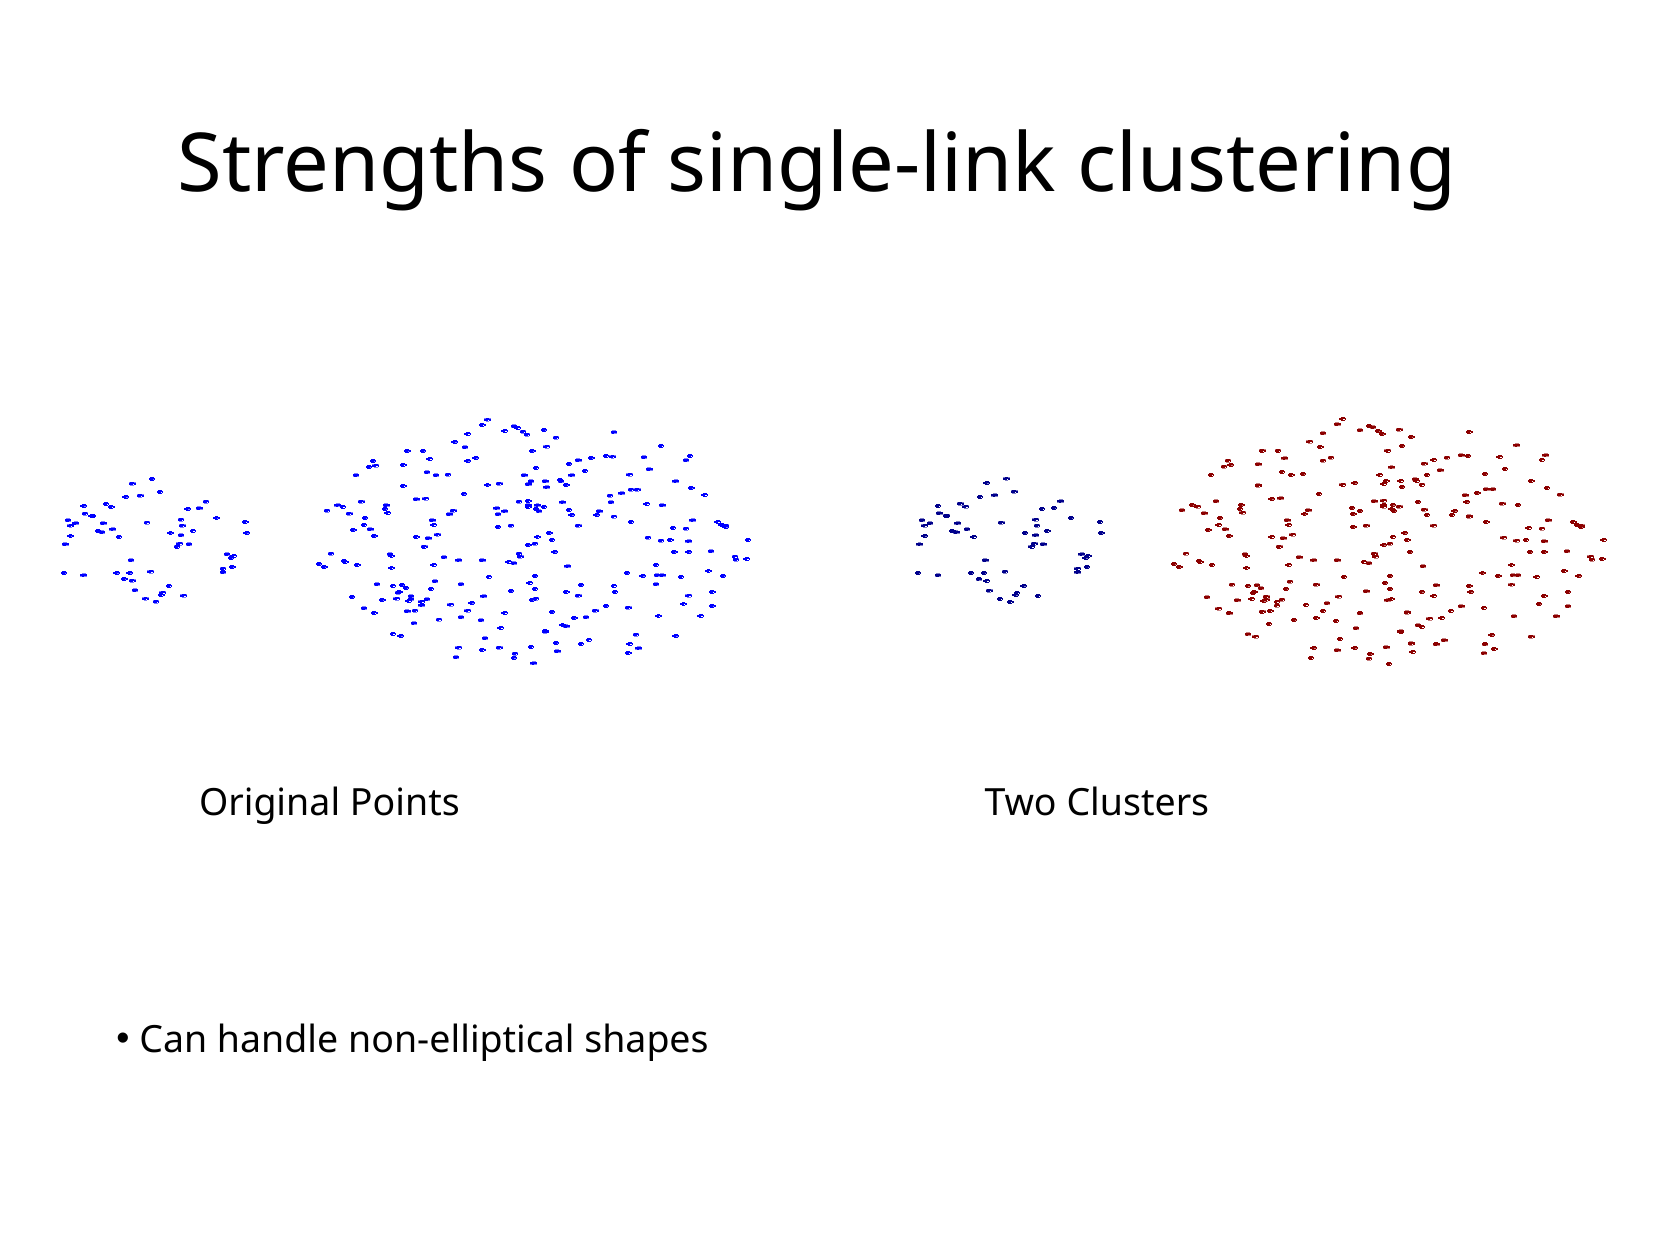

# Strengths of single-link clustering
Two Clusters
Original Points
 Can handle non-elliptical shapes